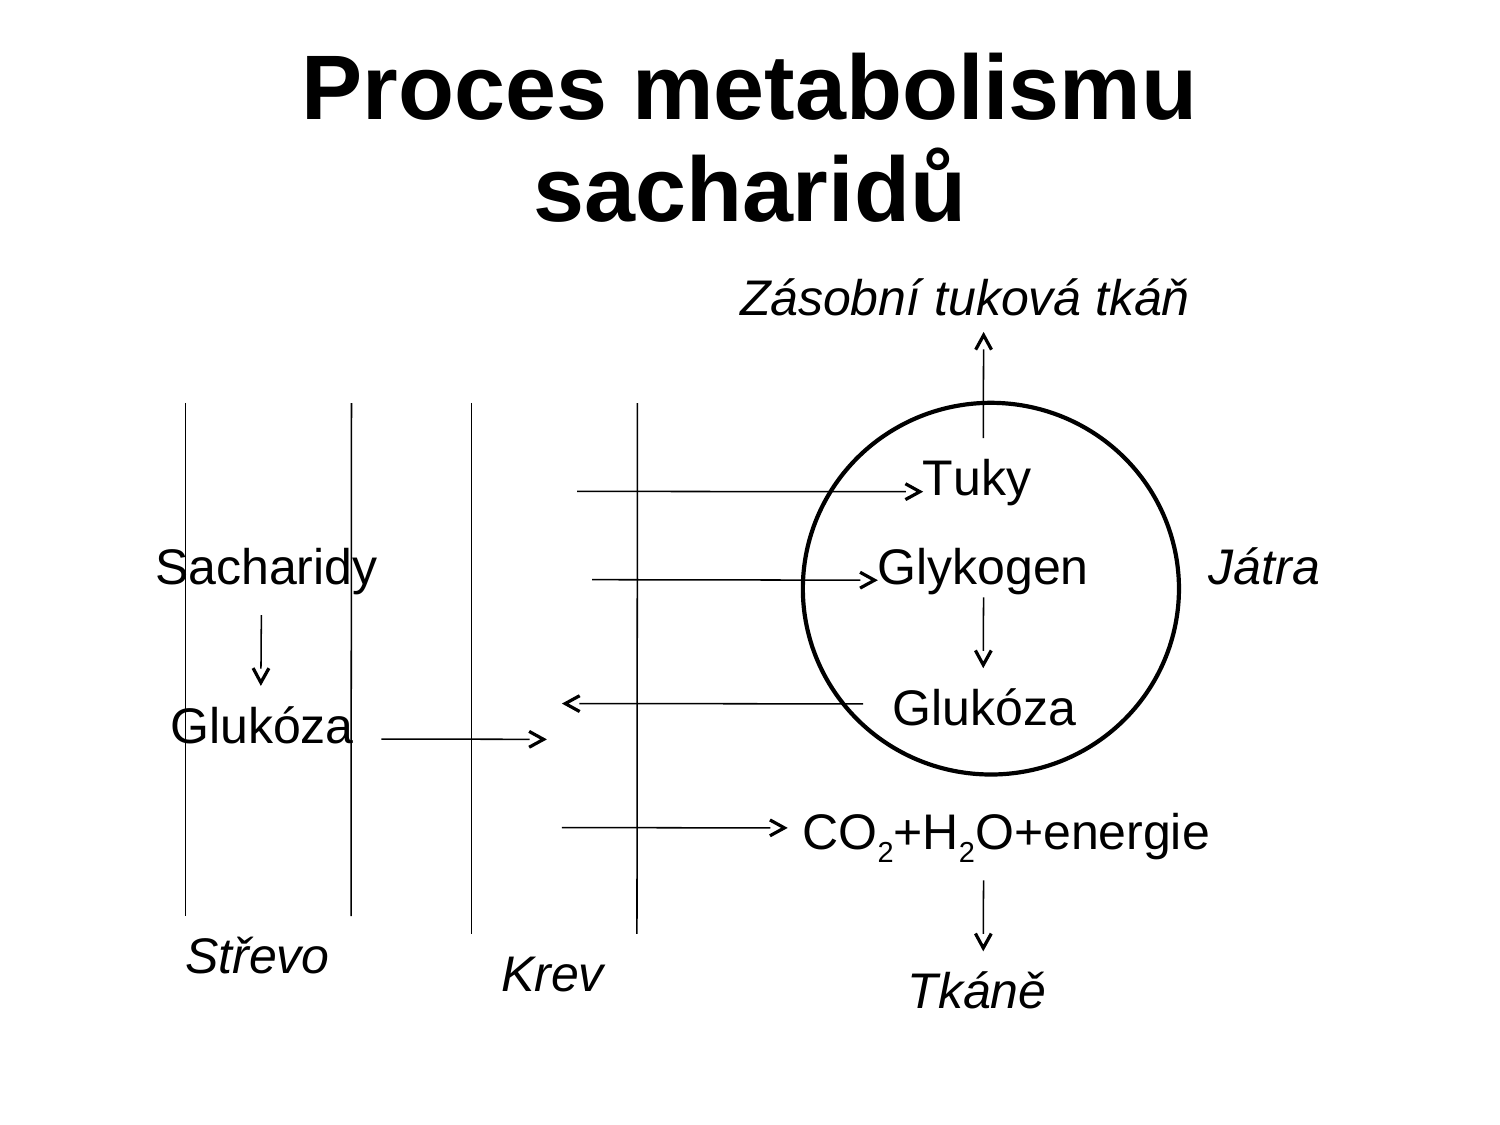

# Proces metabolismu sacharidů
Zásobní tuková tkáň
Tuky
Sacharidy
Glykogen
Játra
Glukóza
Glukóza
CO2+H2O+energie
Střevo
Krev
Tkáně